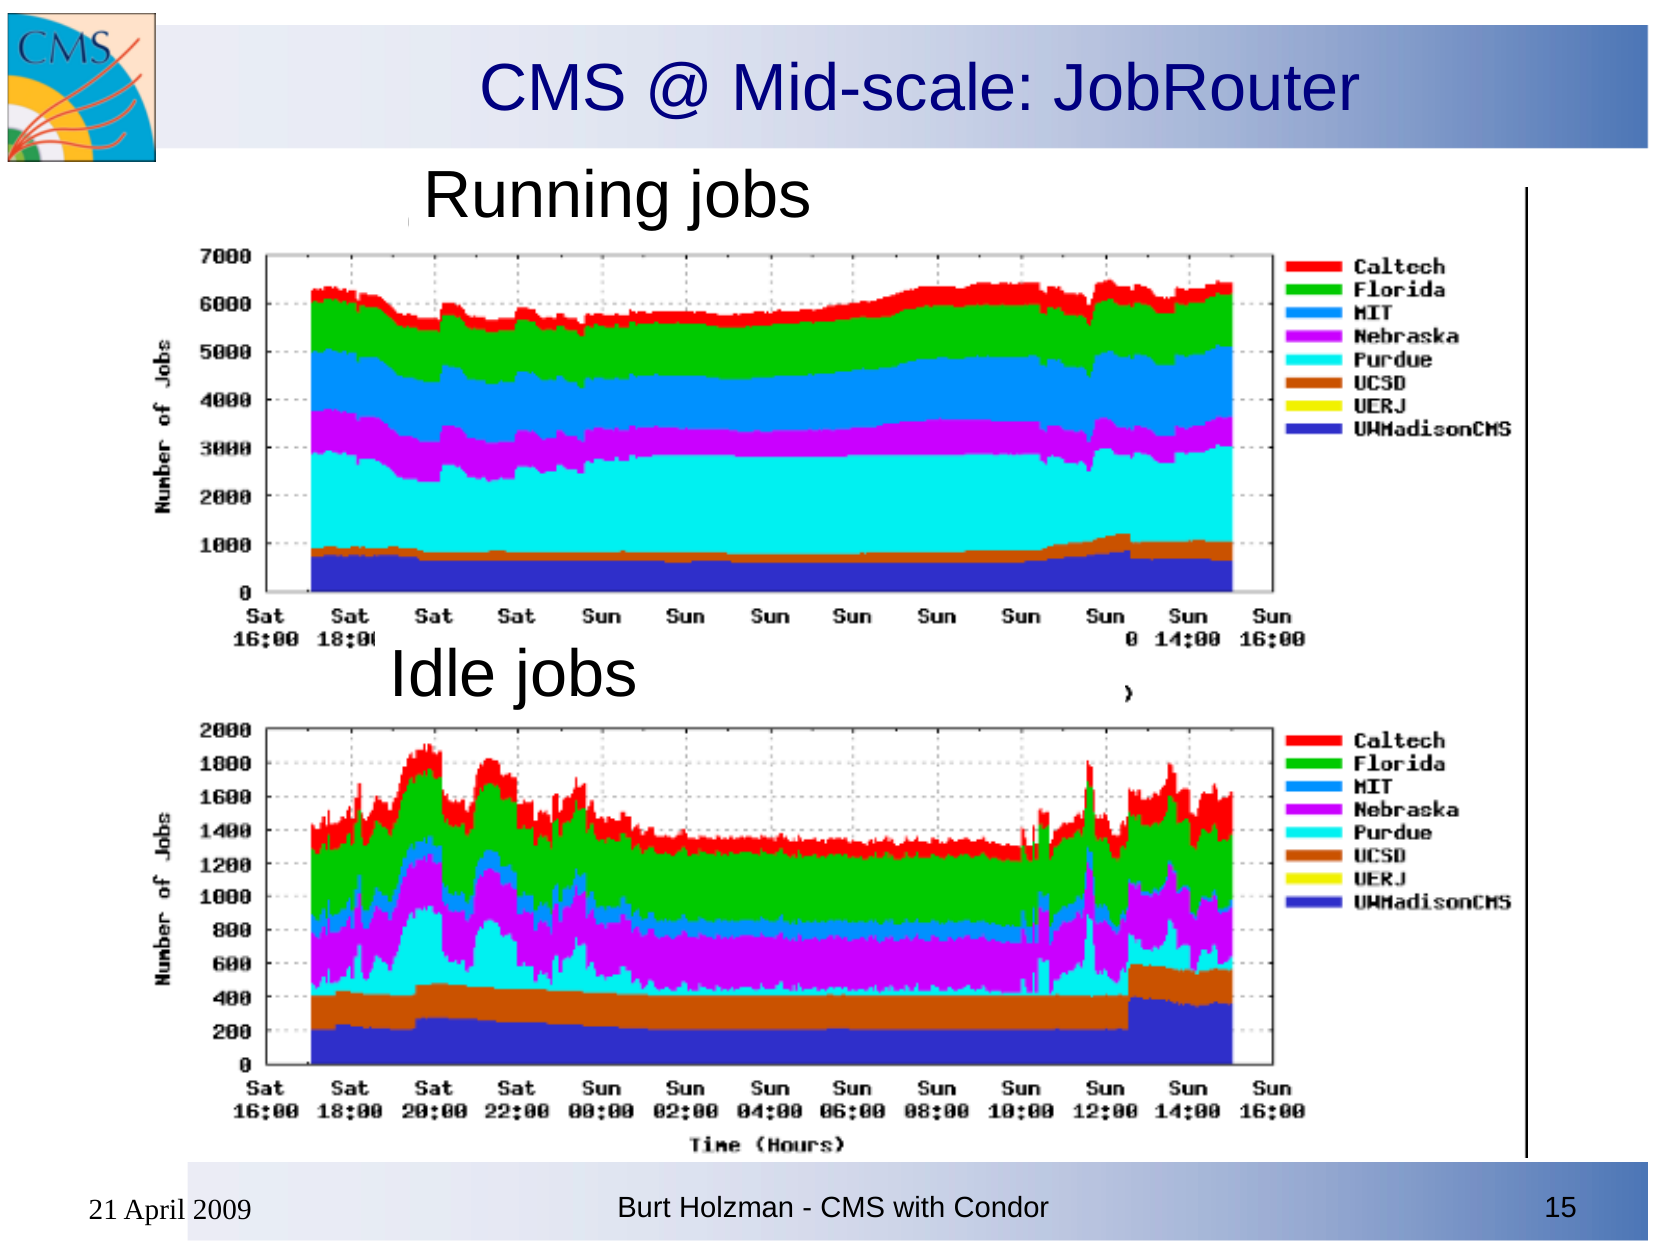

# CMS @ Mid-scale: JobRouter
Running jobs
Idle jobs
Burt Holzman - CMS with Condor
15
21 April 2009